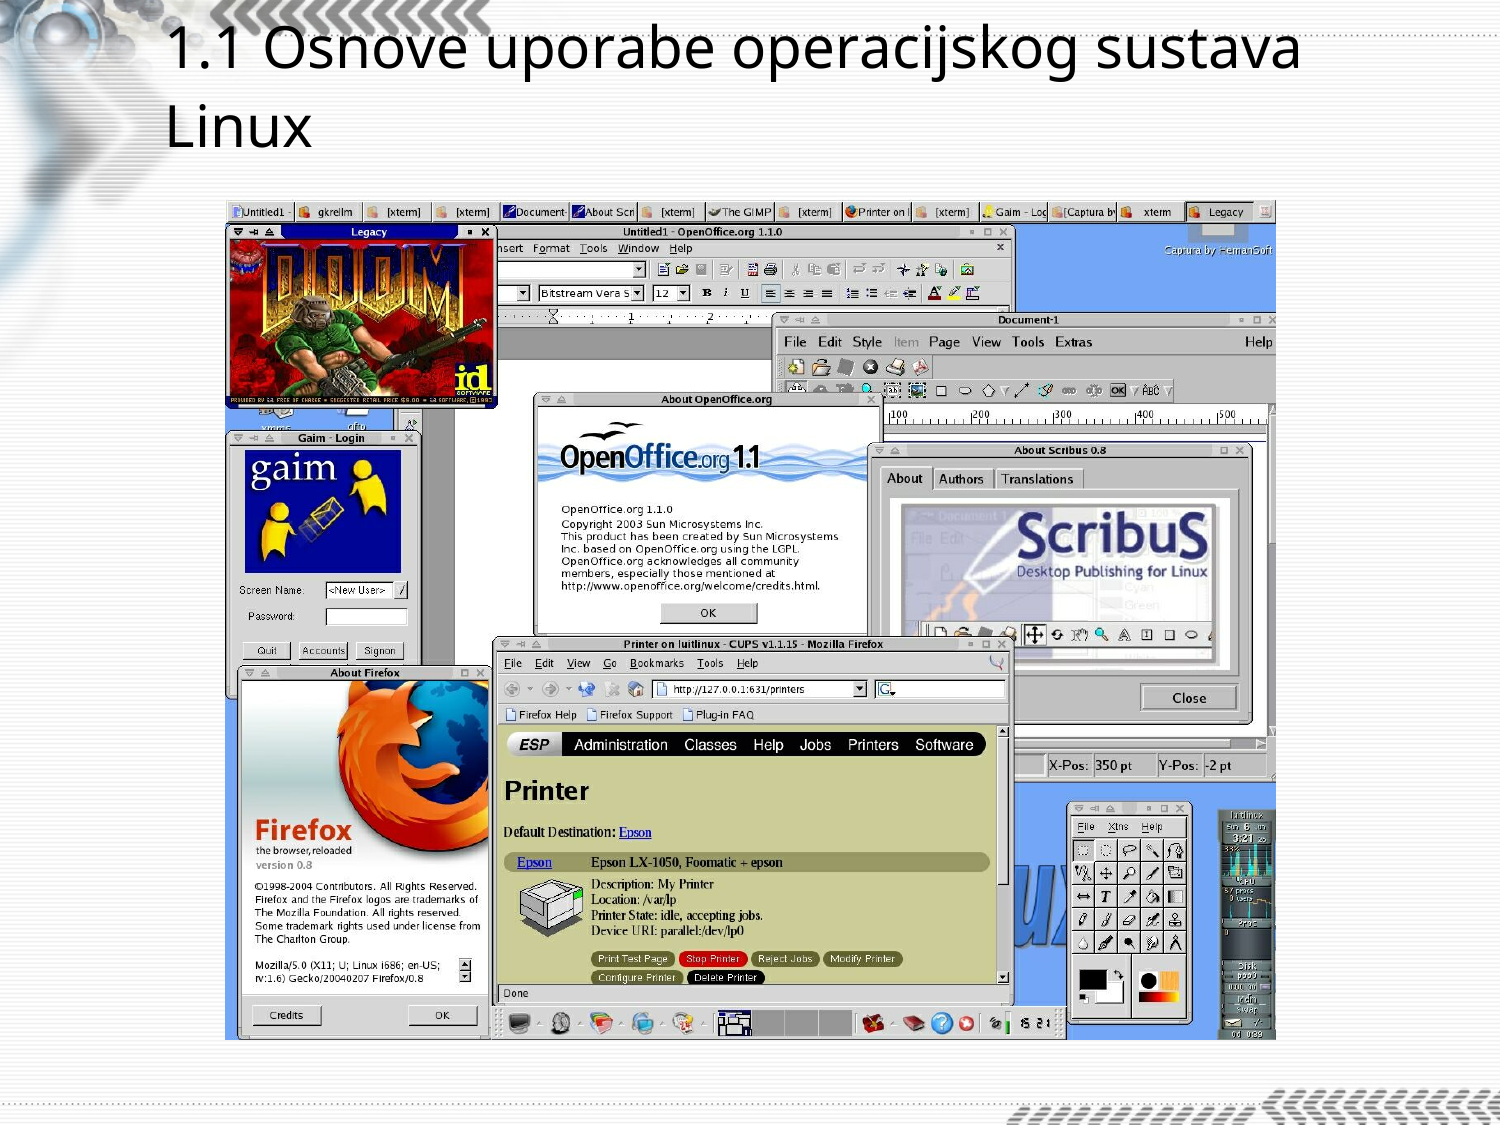

# 1.1 Osnove uporabe operacijskog sustava Linux